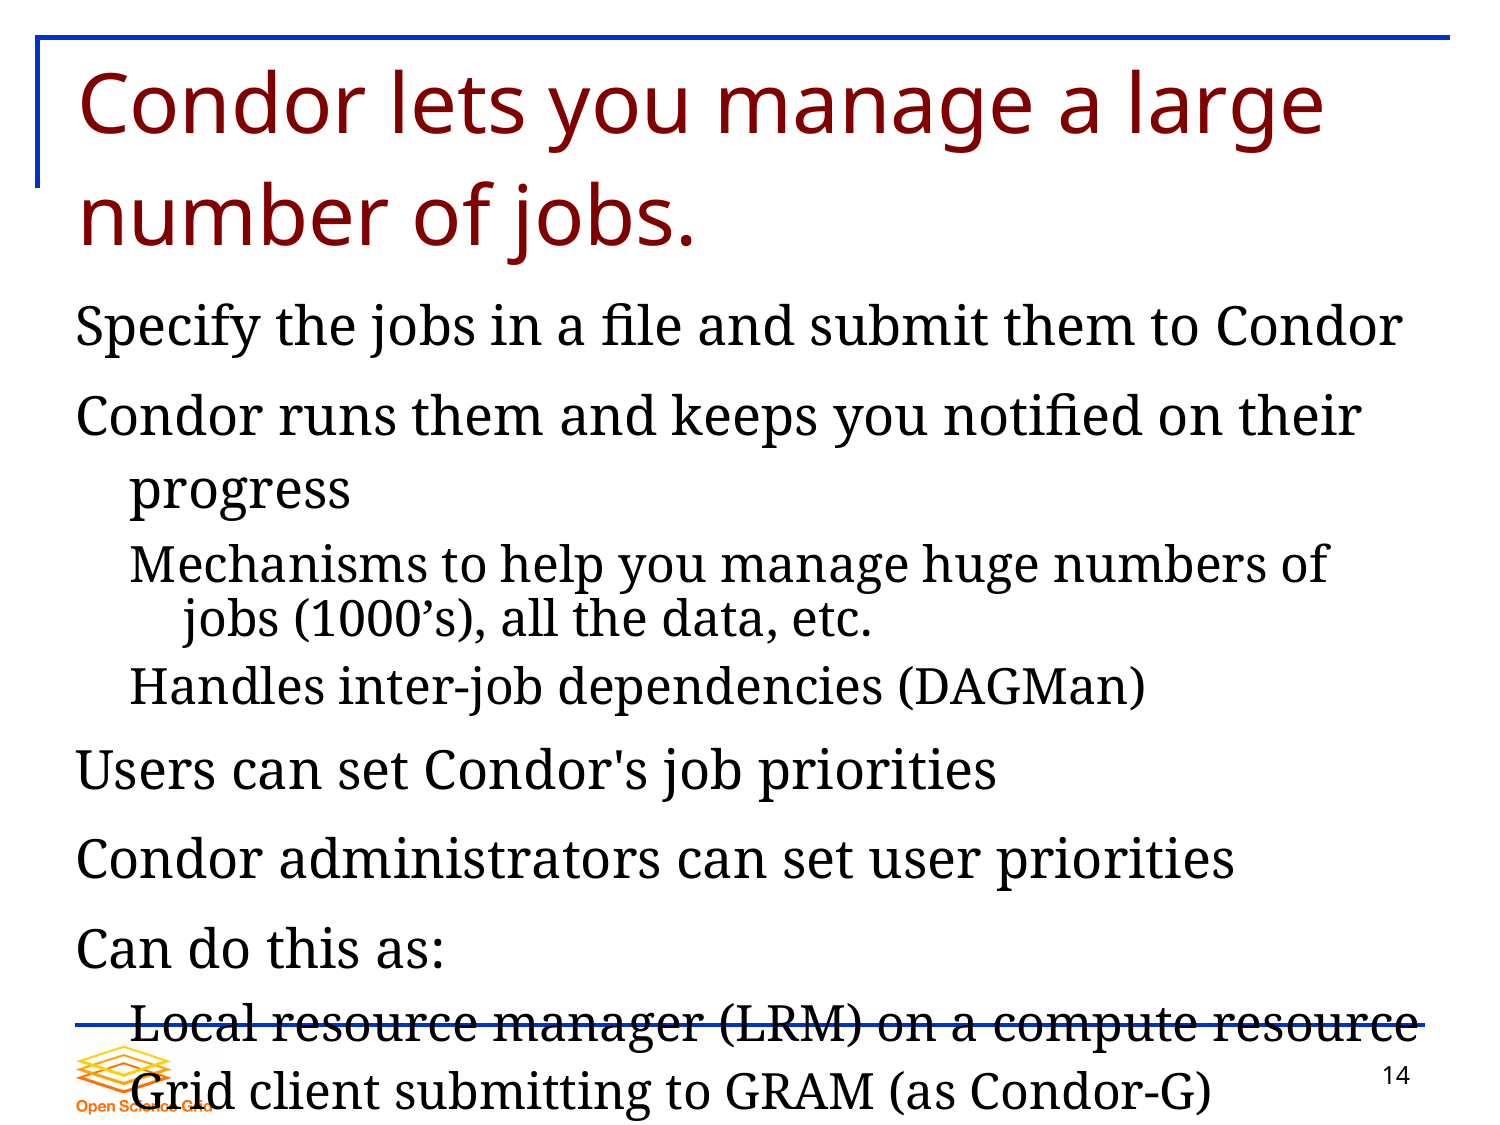

# Condor lets you manage a large number of jobs.
Specify the jobs in a file and submit them to Condor
Condor runs them and keeps you notified on their progress
Mechanisms to help you manage huge numbers of jobs (1000’s), all the data, etc.
Handles inter-job dependencies (DAGMan)‏
Users can set Condor's job priorities
Condor administrators can set user priorities
Can do this as:
Local resource manager (LRM) on a compute resource
Grid client submitting to GRAM (as Condor-G)‏
14